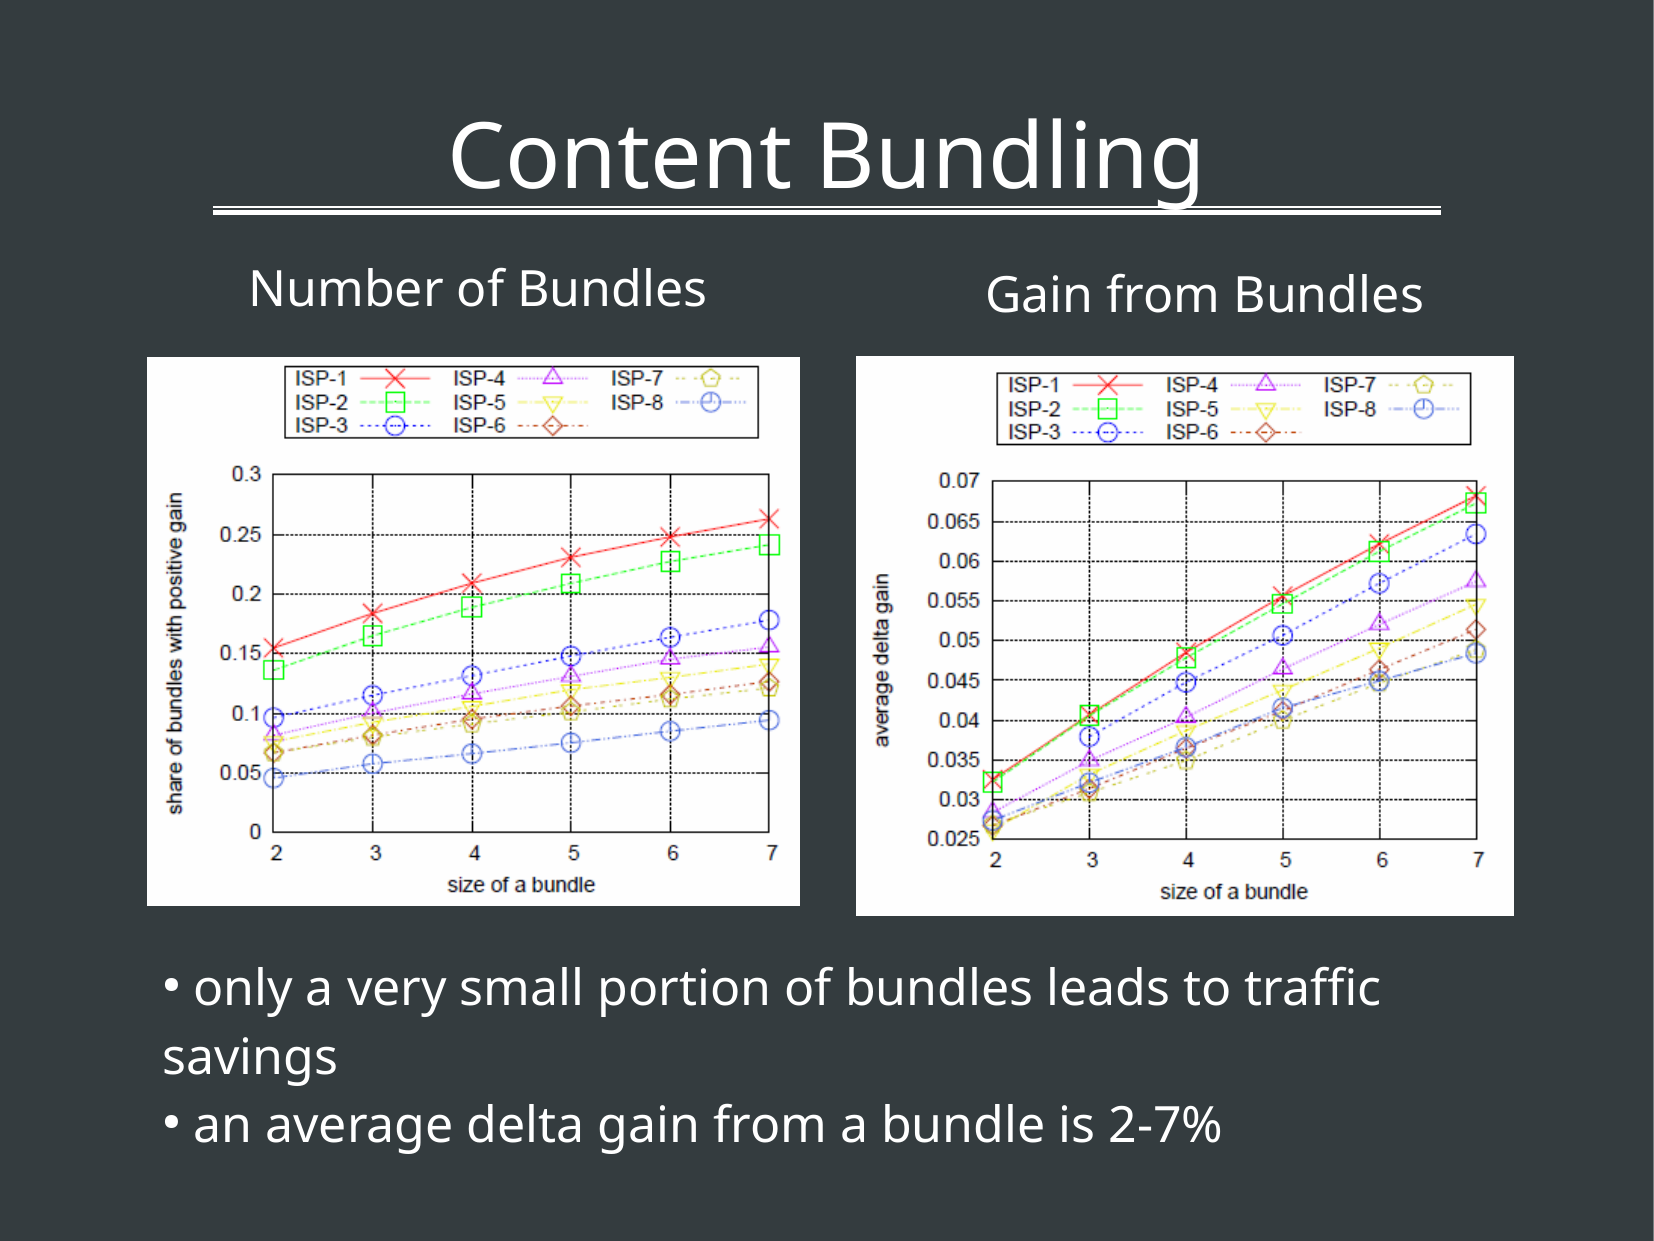

# Content Bundling
Number of Bundles
Gain from Bundles
 only a very small portion of bundles leads to traffic savings
 an average delta gain from a bundle is 2-7%